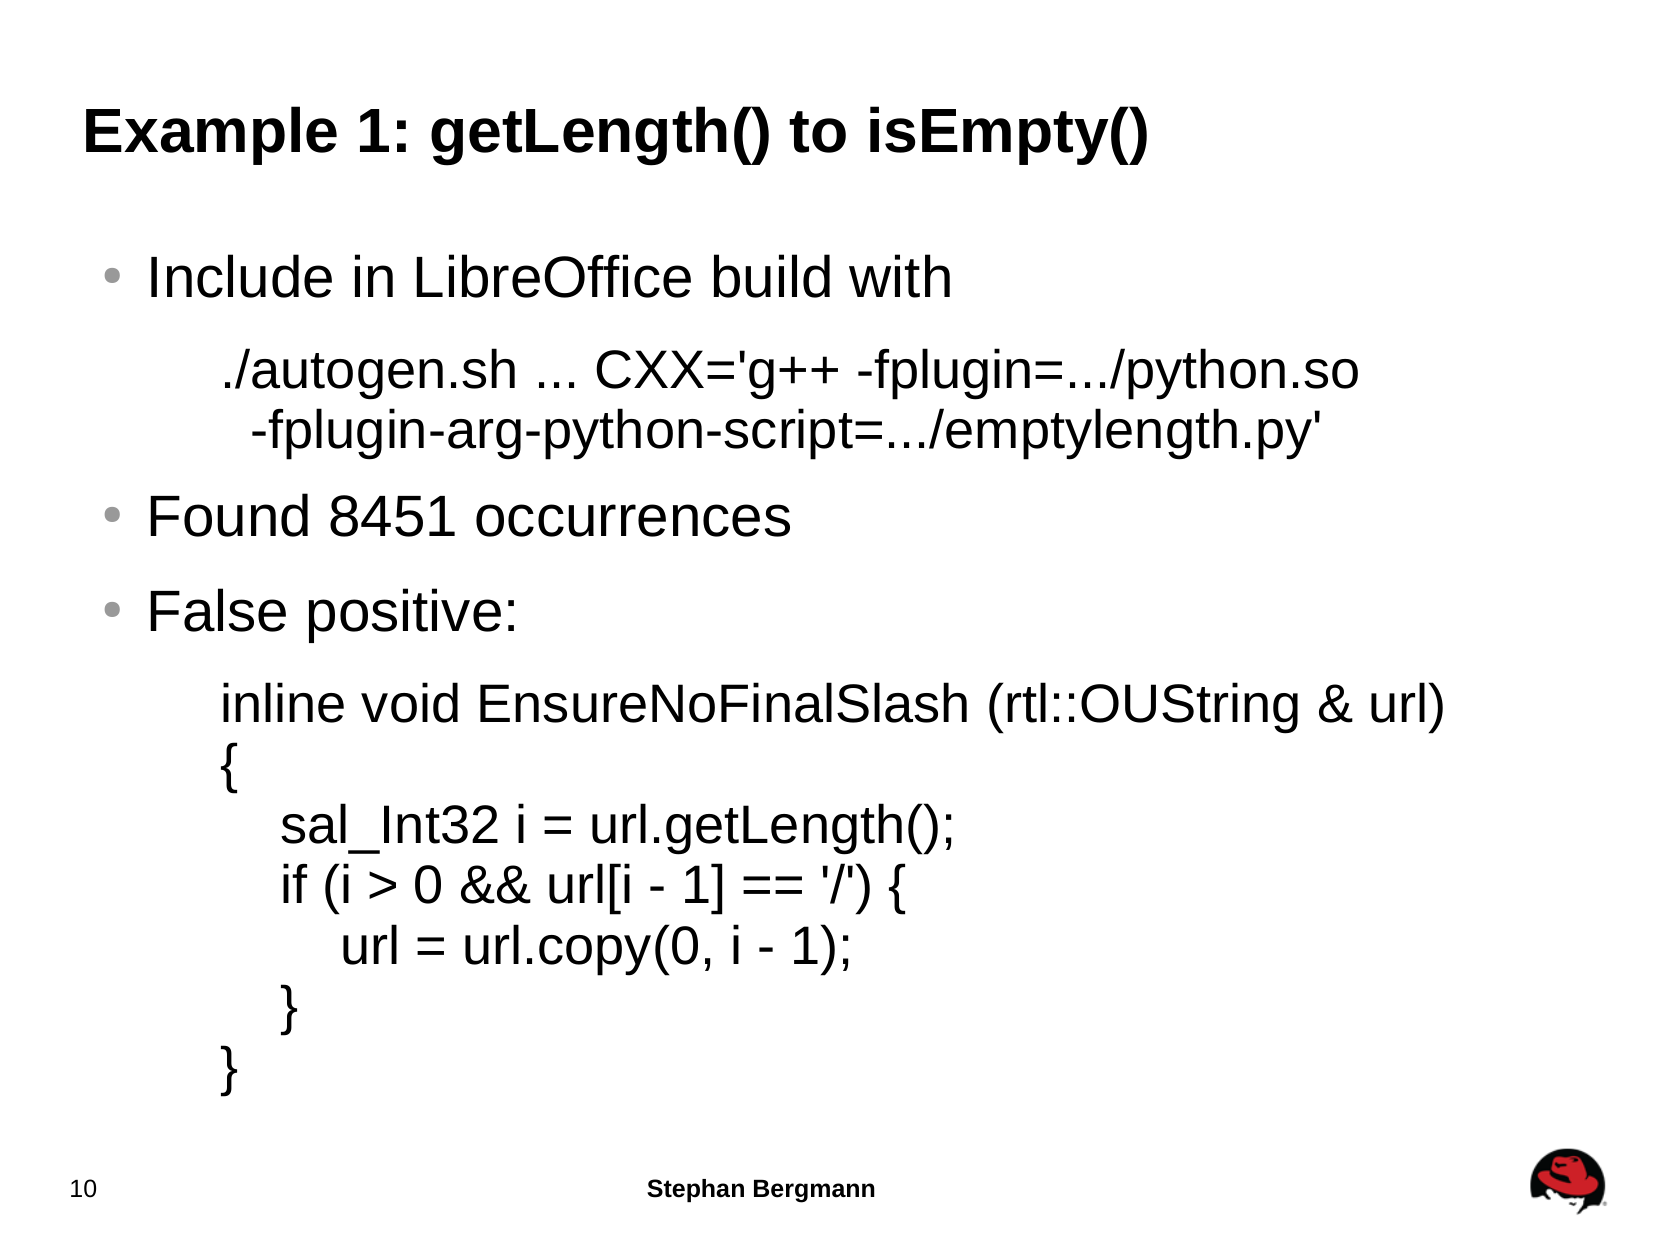

# Example 1: getLength() to isEmpty()
Include in LibreOffice build with
./autogen.sh ... CXX='g++ -fplugin=.../python.so
 -fplugin-arg-python-script=.../emptylength.py'
Found 8451 occurrences
False positive:
inline void EnsureNoFinalSlash (rtl::OUString & url)
{
 sal_Int32 i = url.getLength();
 if (i > 0 && url[i - 1] == '/') {
 url = url.copy(0, i - 1);
 }
}